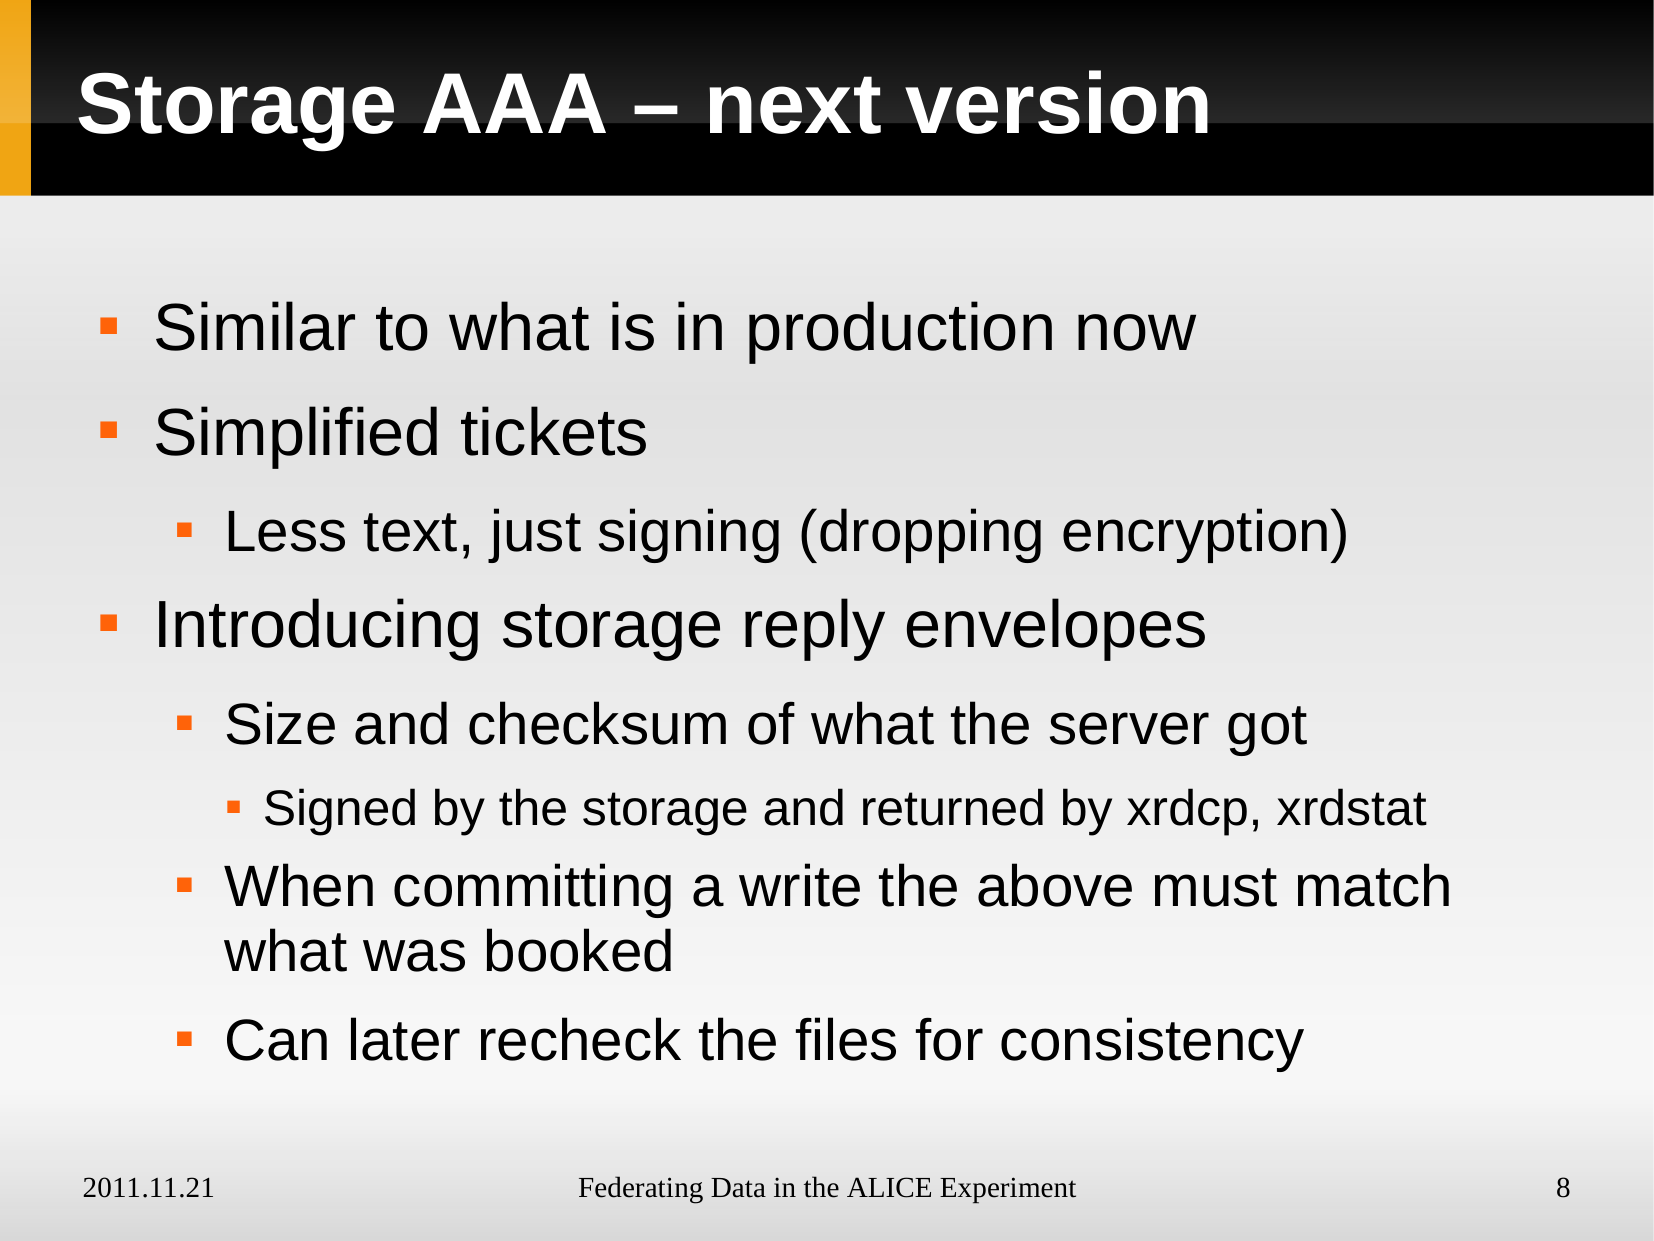

# Storage AAA – next version
Similar to what is in production now
Simplified tickets
Less text, just signing (dropping encryption)
Introducing storage reply envelopes
Size and checksum of what the server got
Signed by the storage and returned by xrdcp, xrdstat
When committing a write the above must match what was booked
Can later recheck the files for consistency
2011.11.21
Federating Data in the ALICE Experiment
8